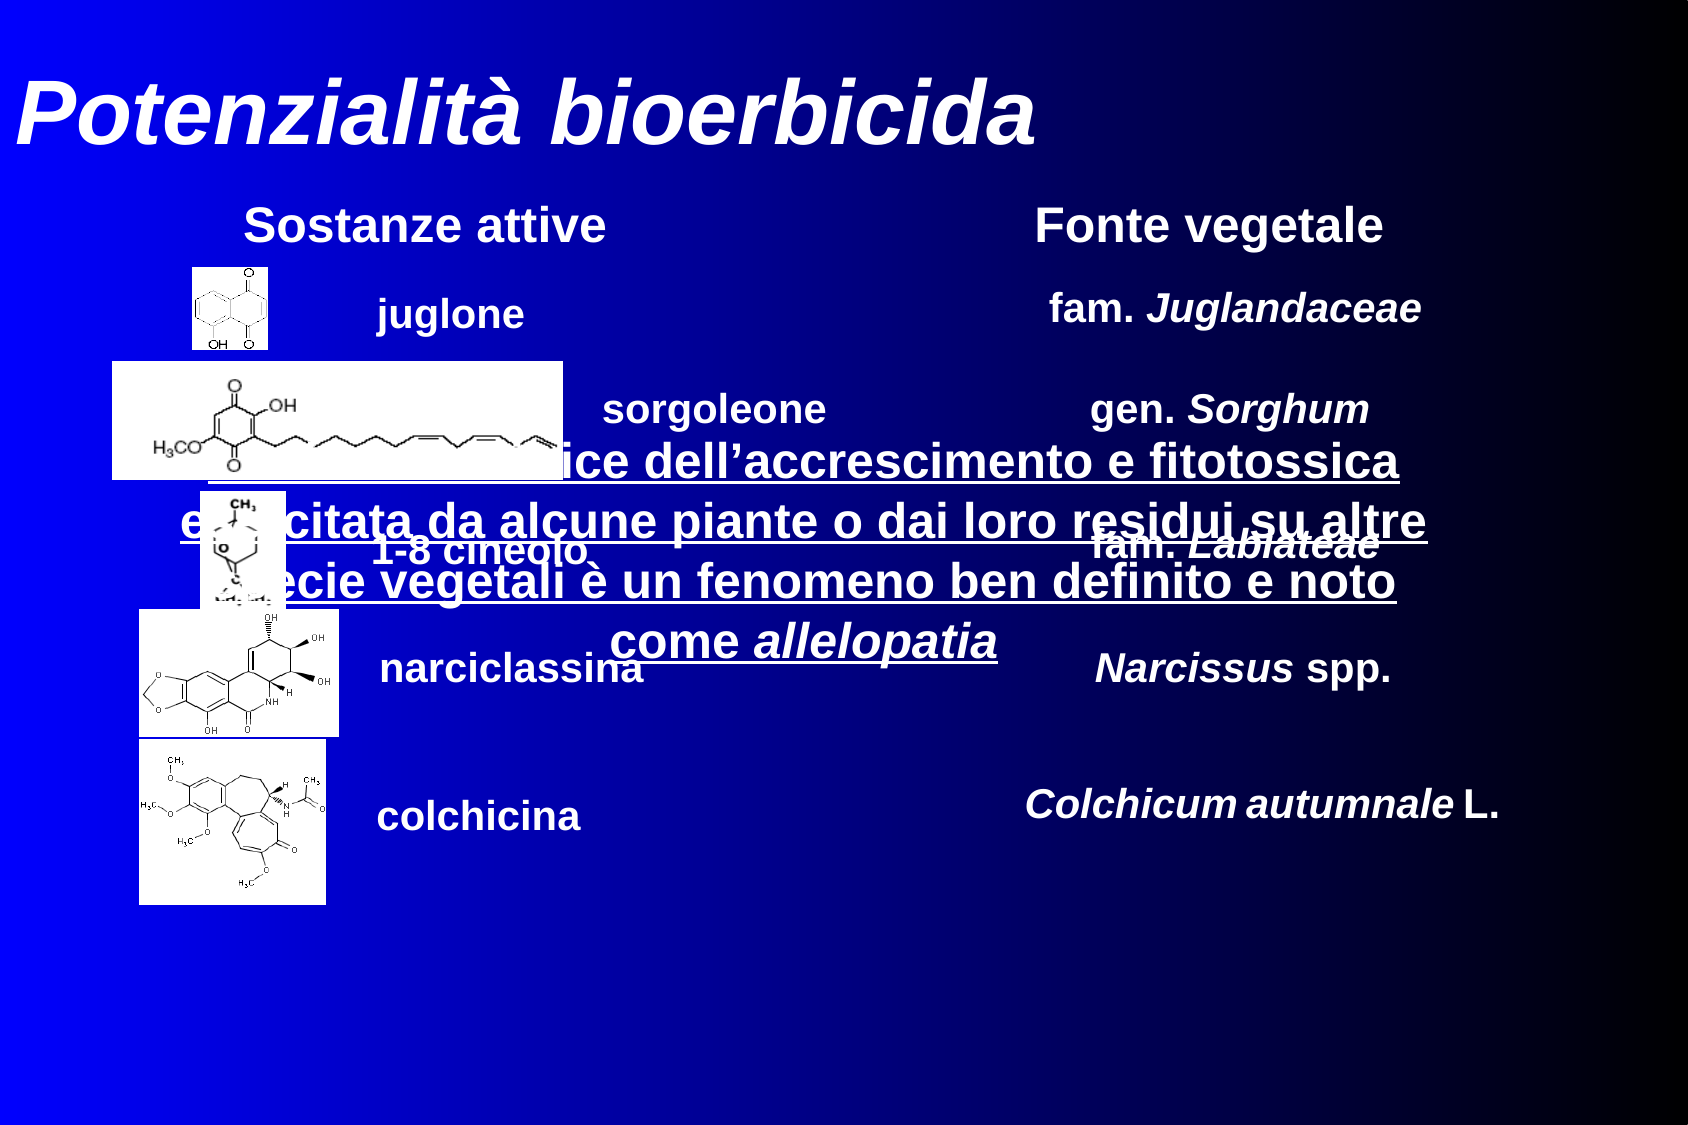

# Potenzialità bioerbicida
Sostanze attive
Fonte vegetale
fam. Juglandaceae
 juglone
 sorgoleone
gen. Sorghum
L’azione inibitrice dell’accrescimento e fitotossica esercitata da alcune piante o dai loro residui su altre specie vegetali è un fenomeno ben definito e noto come allelopatia
fam. Labiateae
 1-8 cineolo
 narciclassina
Narcissus spp.
Colchicum autumnale L.
 colchicina